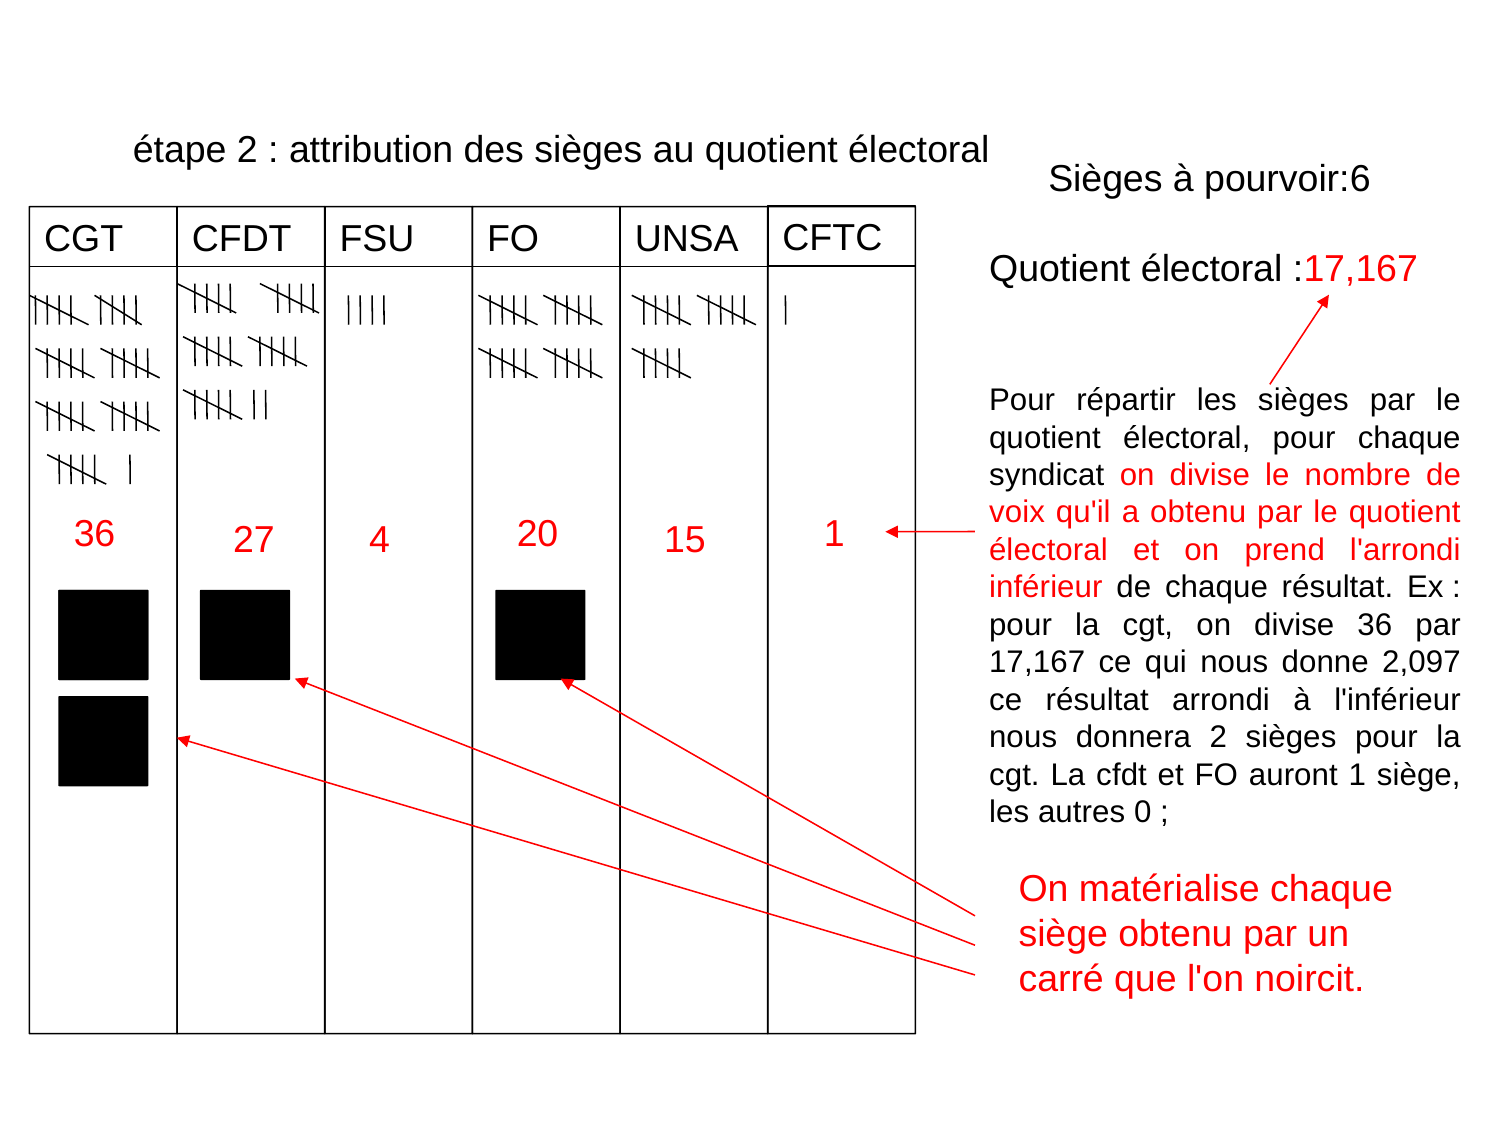

étape 2 : attribution des sièges au quotient électoral
Sièges à pourvoir:6
CFTC
CGT
CFDT
FSU
FO
UNSA
Quotient électoral :17,167
Pour répartir les sièges par le quotient électoral, pour chaque syndicat on divise le nombre de voix qu'il a obtenu par le quotient électoral et on prend l'arrondi inférieur de chaque résultat. Ex : pour la cgt, on divise 36 par 17,167 ce qui nous donne 2,097 ce résultat arrondi à l'inférieur nous donnera 2 sièges pour la cgt. La cfdt et FO auront 1 siège, les autres 0 ;
1
36
20
27
4
15
On matérialise chaque siège obtenu par un carré que l'on noircit.